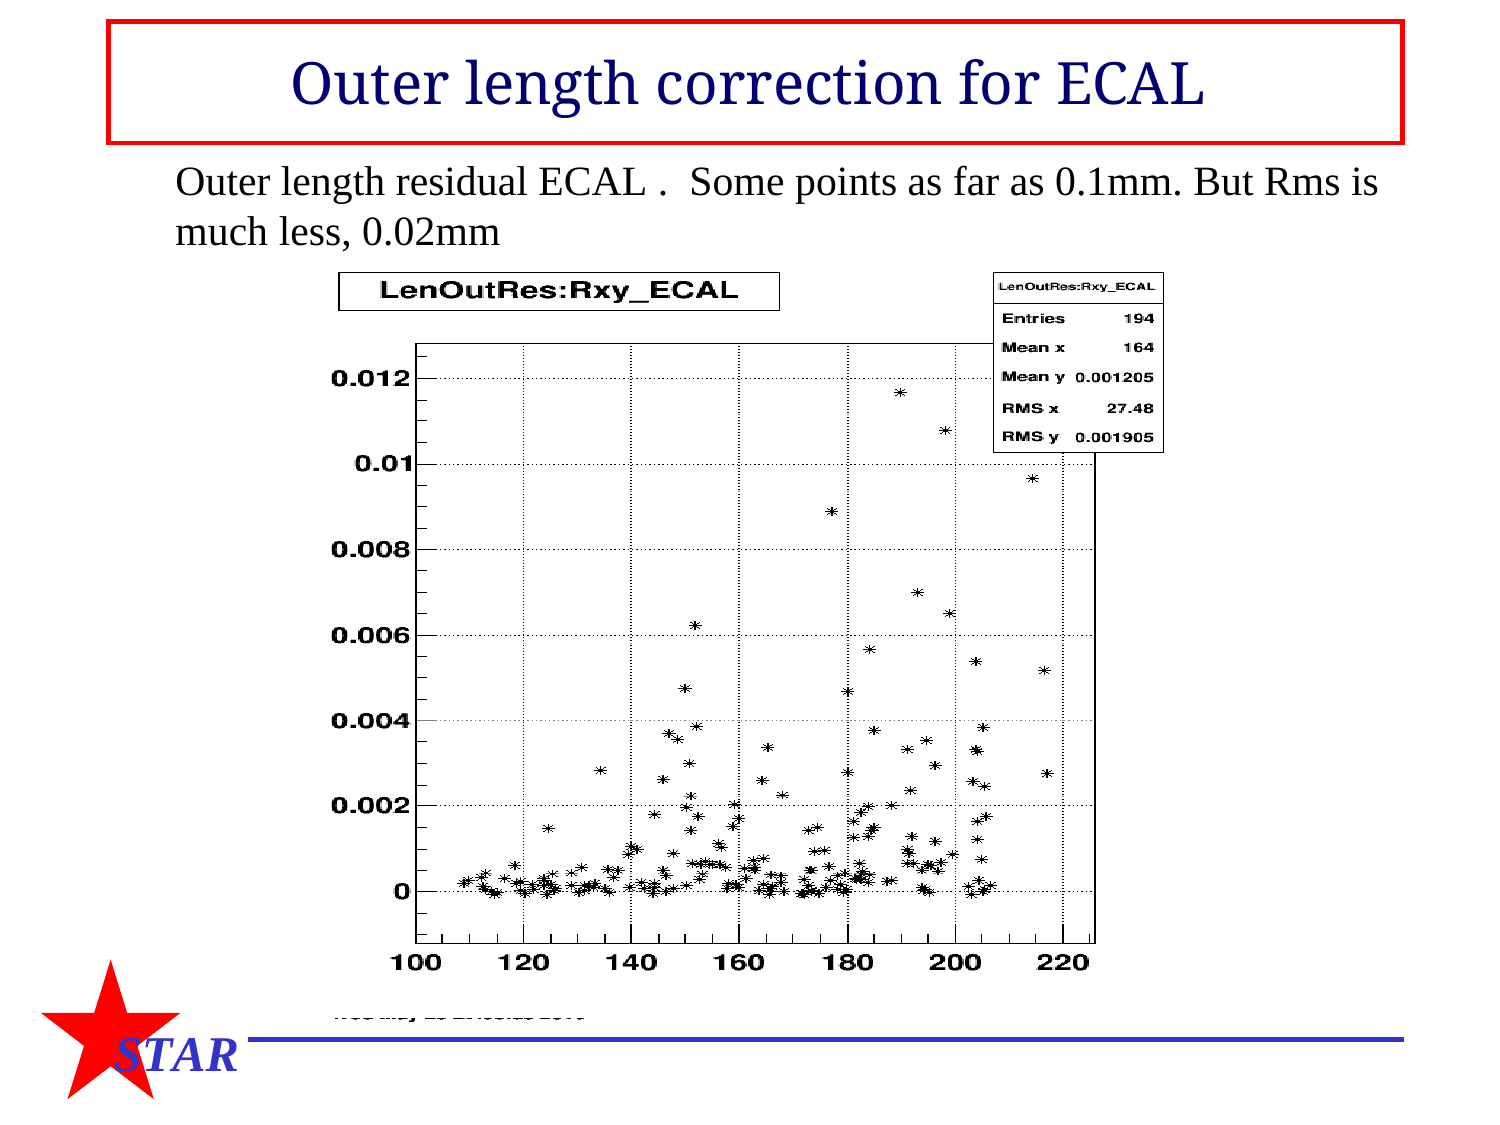

# Outer length correction for ECAL
Outer length residual ECAL . Some points as far as 0.1mm. But Rms is much less, 0.02mm